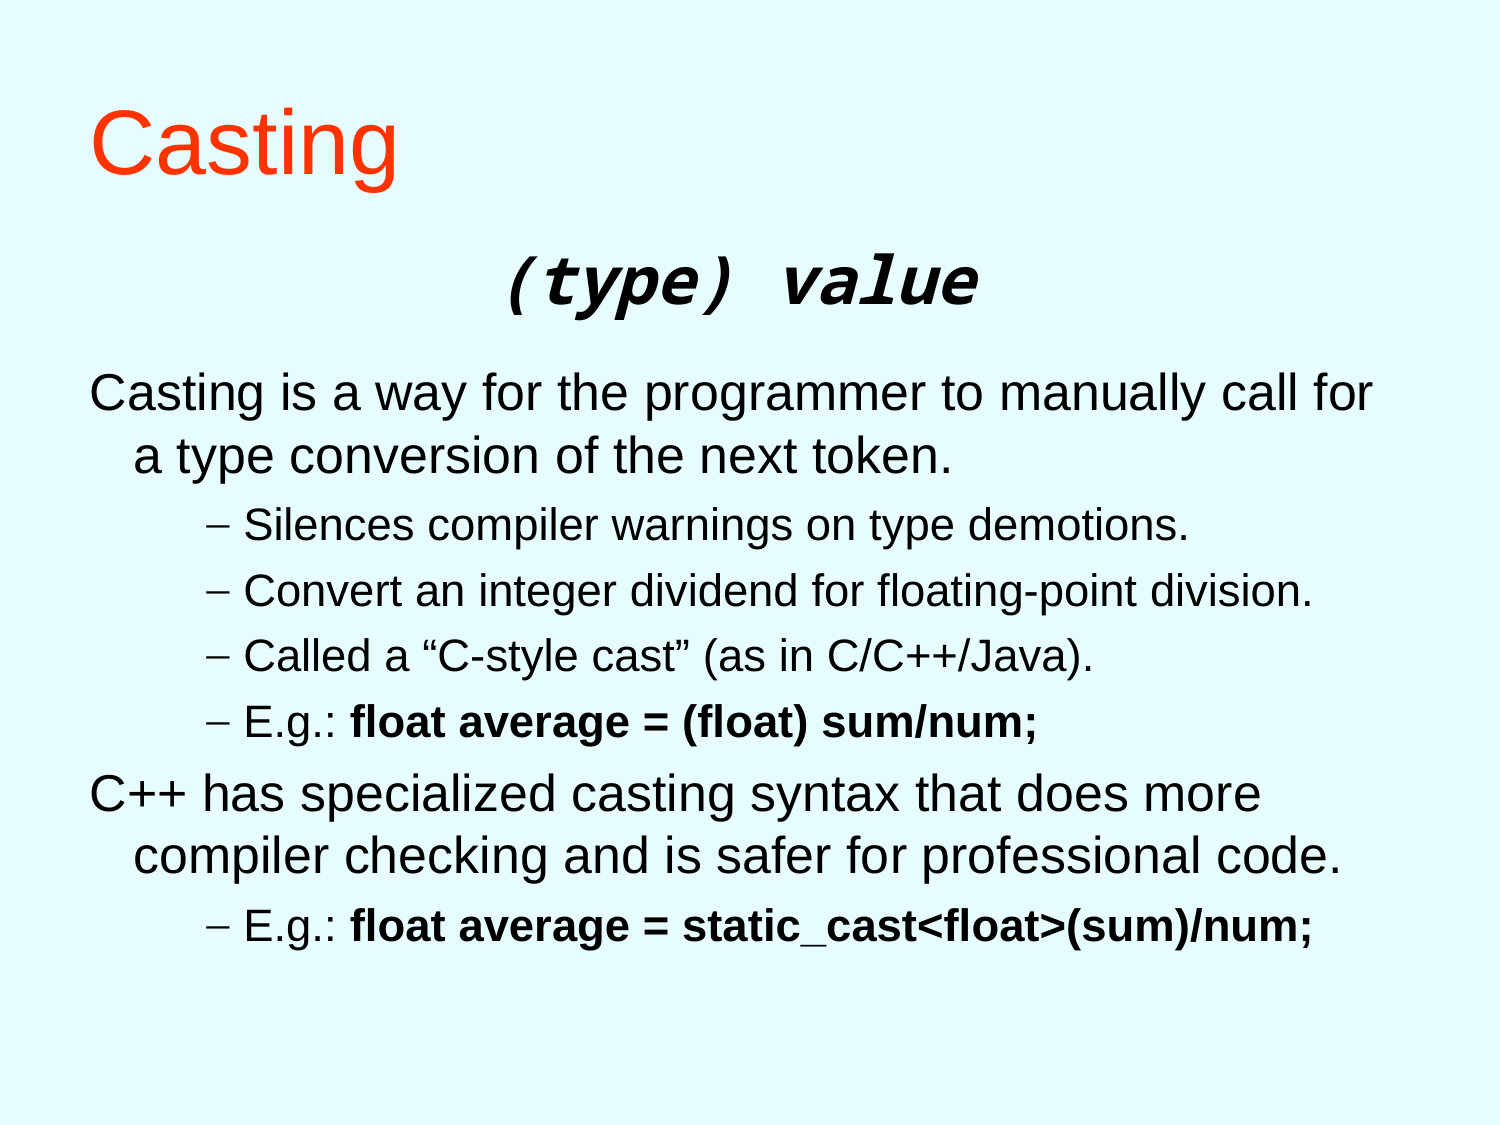

# Casting
(type) value
Casting is a way for the programmer to manually call for a type conversion of the next token.
Silences compiler warnings on type demotions.
Convert an integer dividend for floating-point division.
Called a “C-style cast” (as in C/C++/Java).
E.g.: float average = (float) sum/num;
C++ has specialized casting syntax that does more compiler checking and is safer for professional code.
E.g.: float average = static_cast<float>(sum)/num;